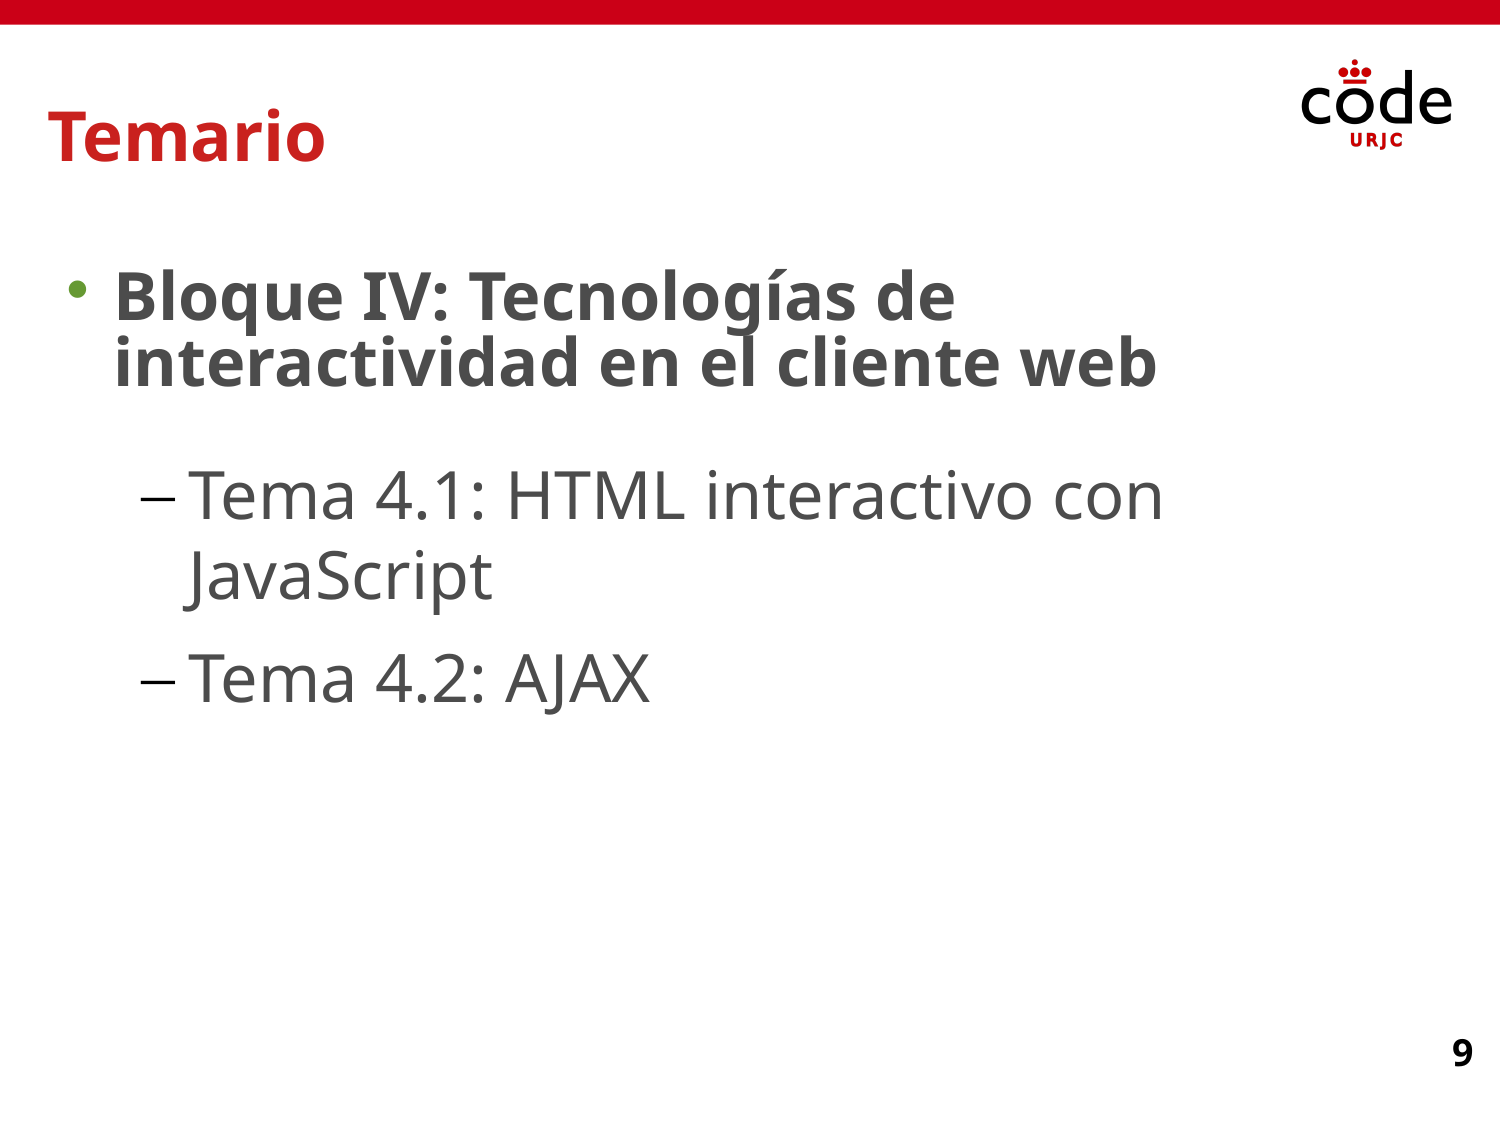

# Temario
Bloque IV: Tecnologías de interactividad en el cliente web
Tema 4.1: HTML interactivo con JavaScript
Tema 4.2: AJAX
9